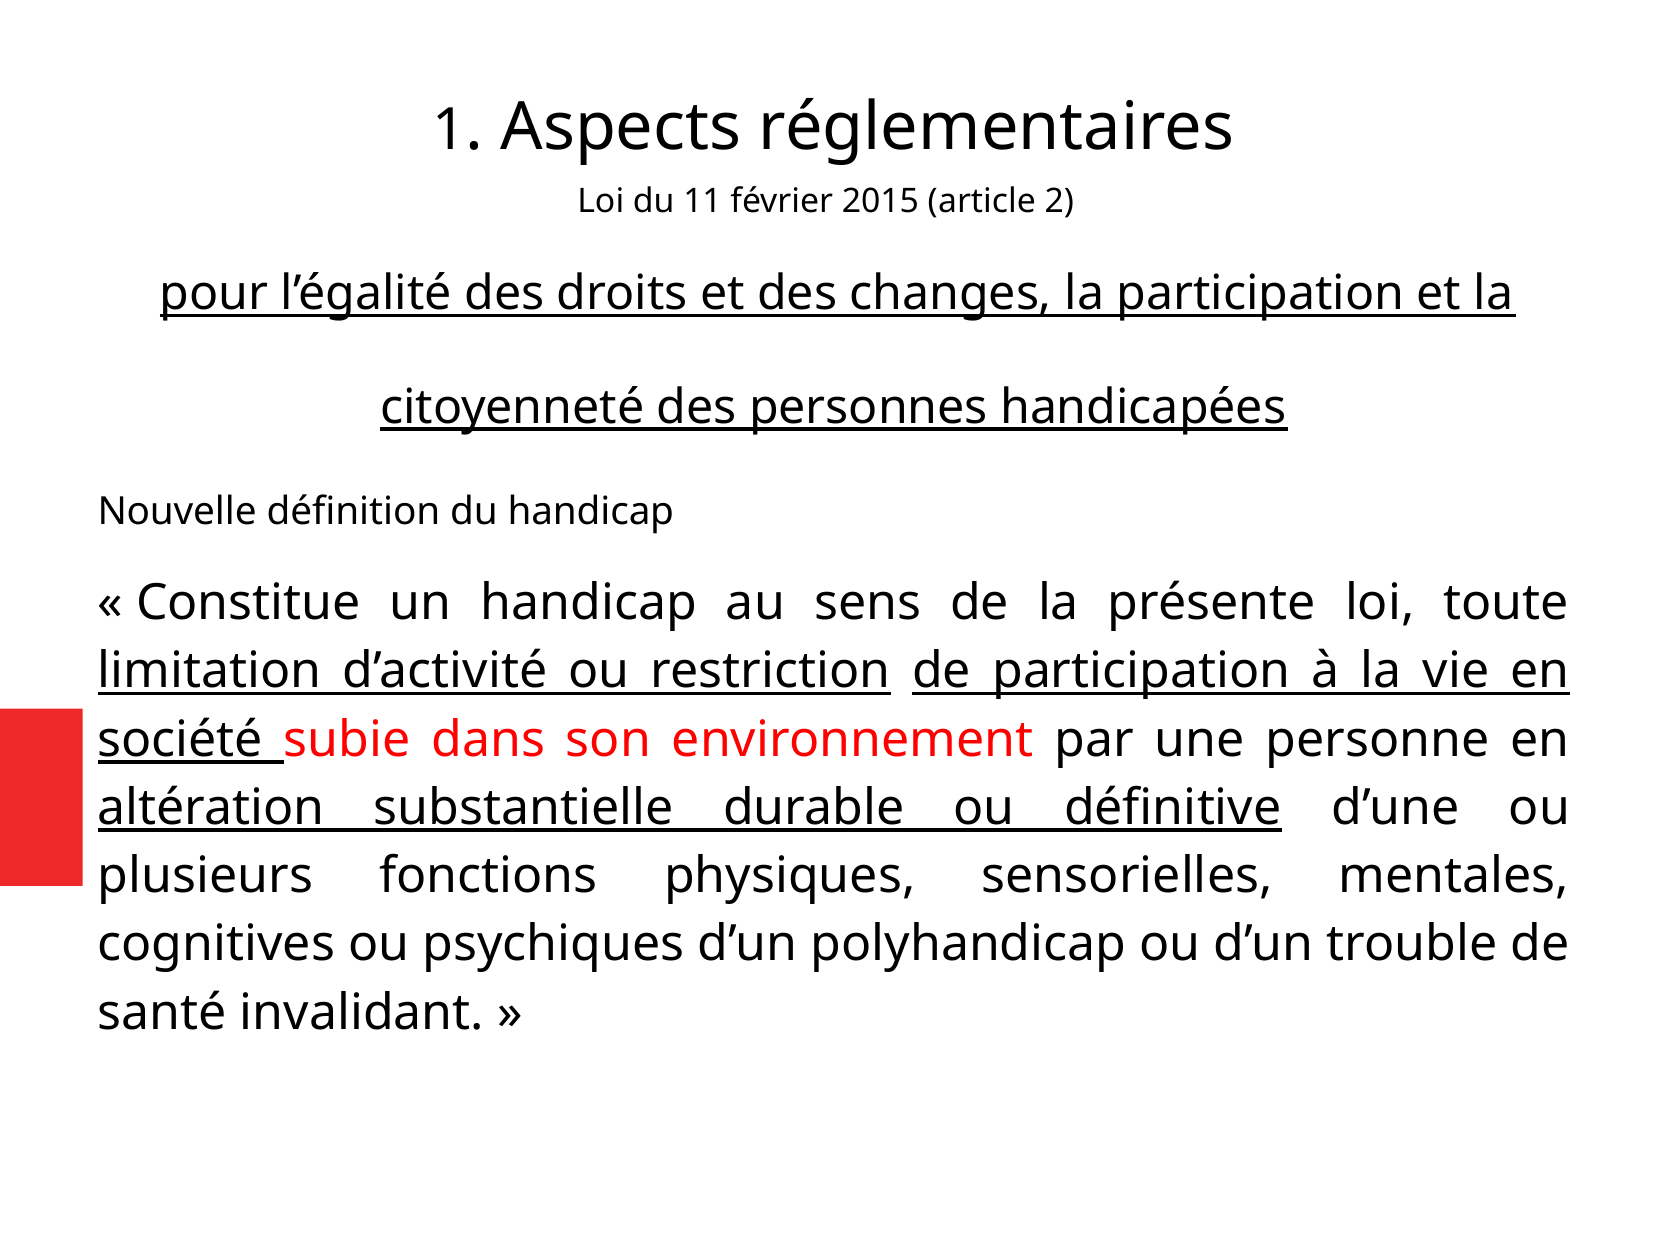

1. Aspects réglementaires
Loi du 11 février 2015 (article 2)
 pour l’égalité des droits et des changes, la participation et la citoyenneté des personnes handicapées
Nouvelle définition du handicap
« Constitue un handicap au sens de la présente loi, toute limitation d’activité ou restriction de participation à la vie en société subie dans son environnement par une personne en altération substantielle durable ou définitive d’une ou plusieurs fonctions physiques, sensorielles, mentales, cognitives ou psychiques d’un polyhandicap ou d’un trouble de santé invalidant. »